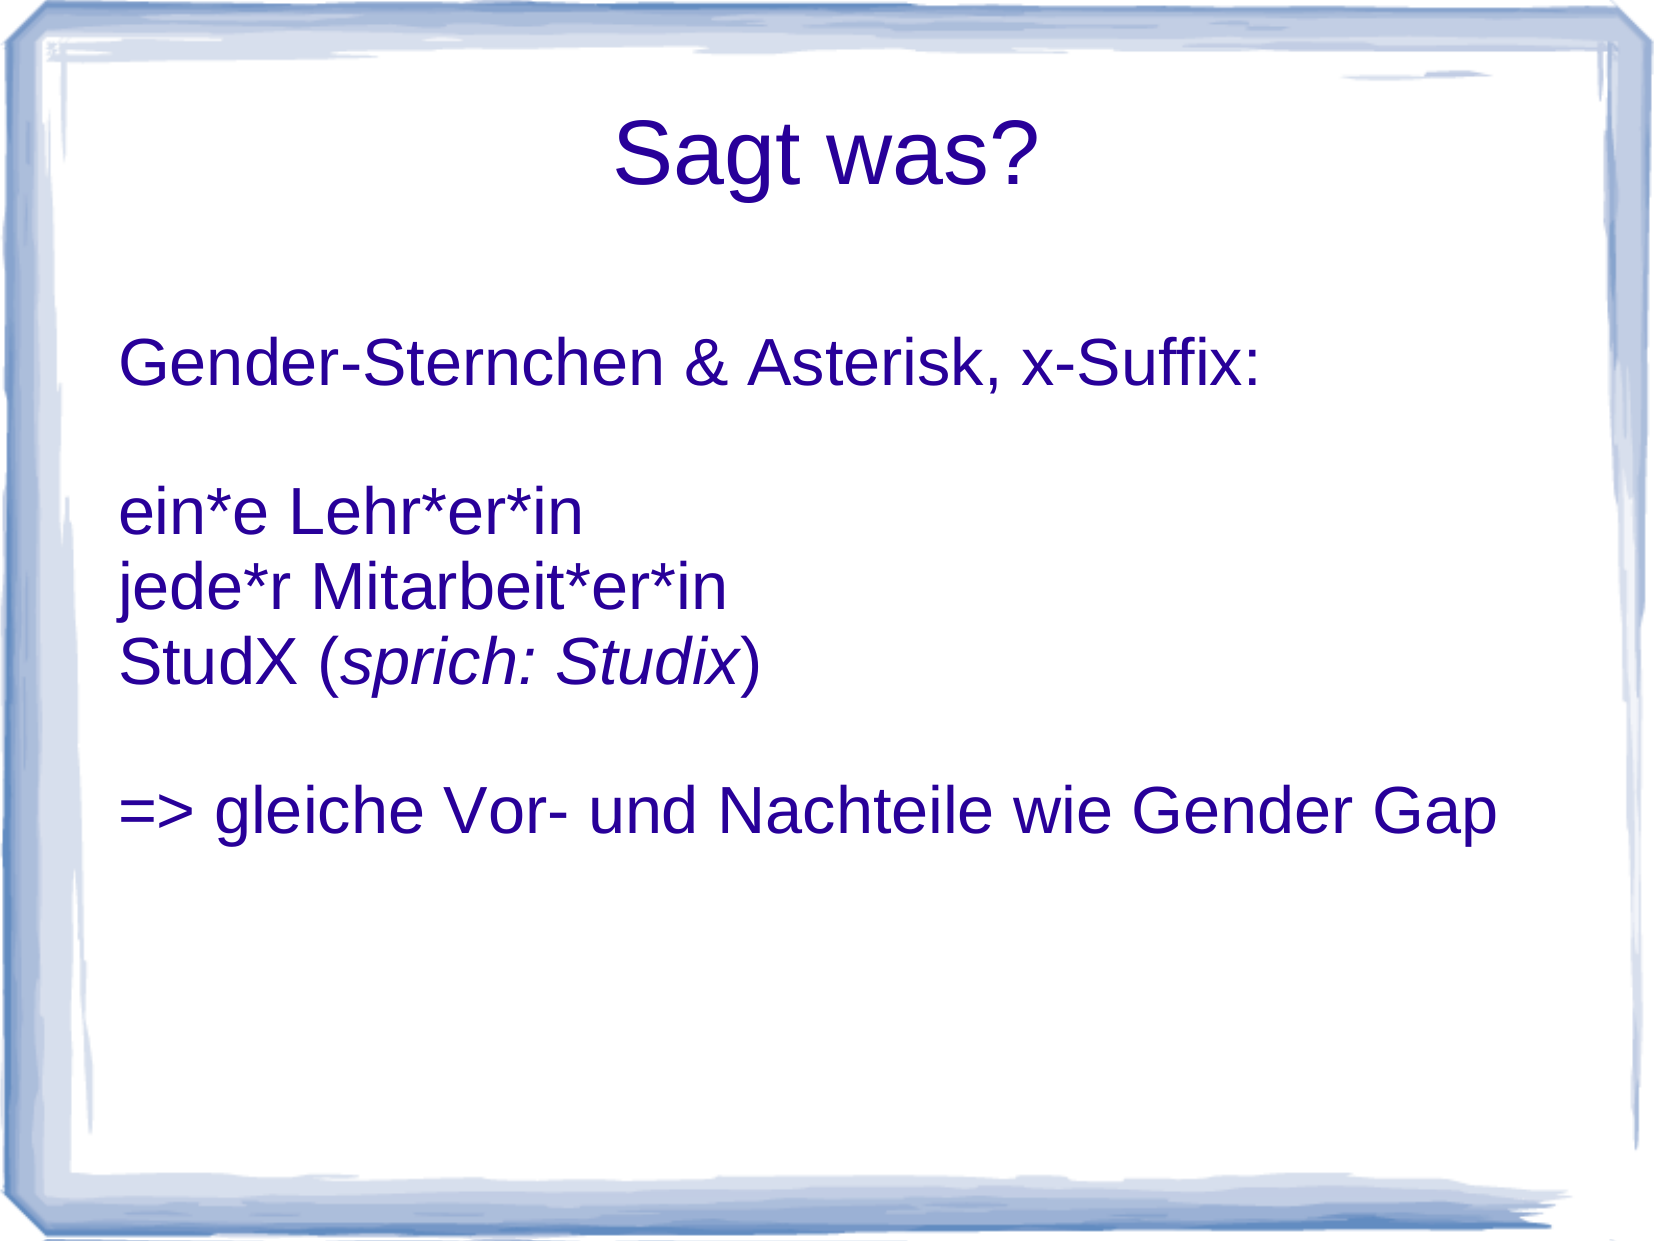

# Sagt was?
Gender-Sternchen & Asterisk, x-Suffix:
ein*e Lehr*er*in
jede*r Mitarbeit*er*in
StudX (sprich: Studix)
=> gleiche Vor- und Nachteile wie Gender Gap